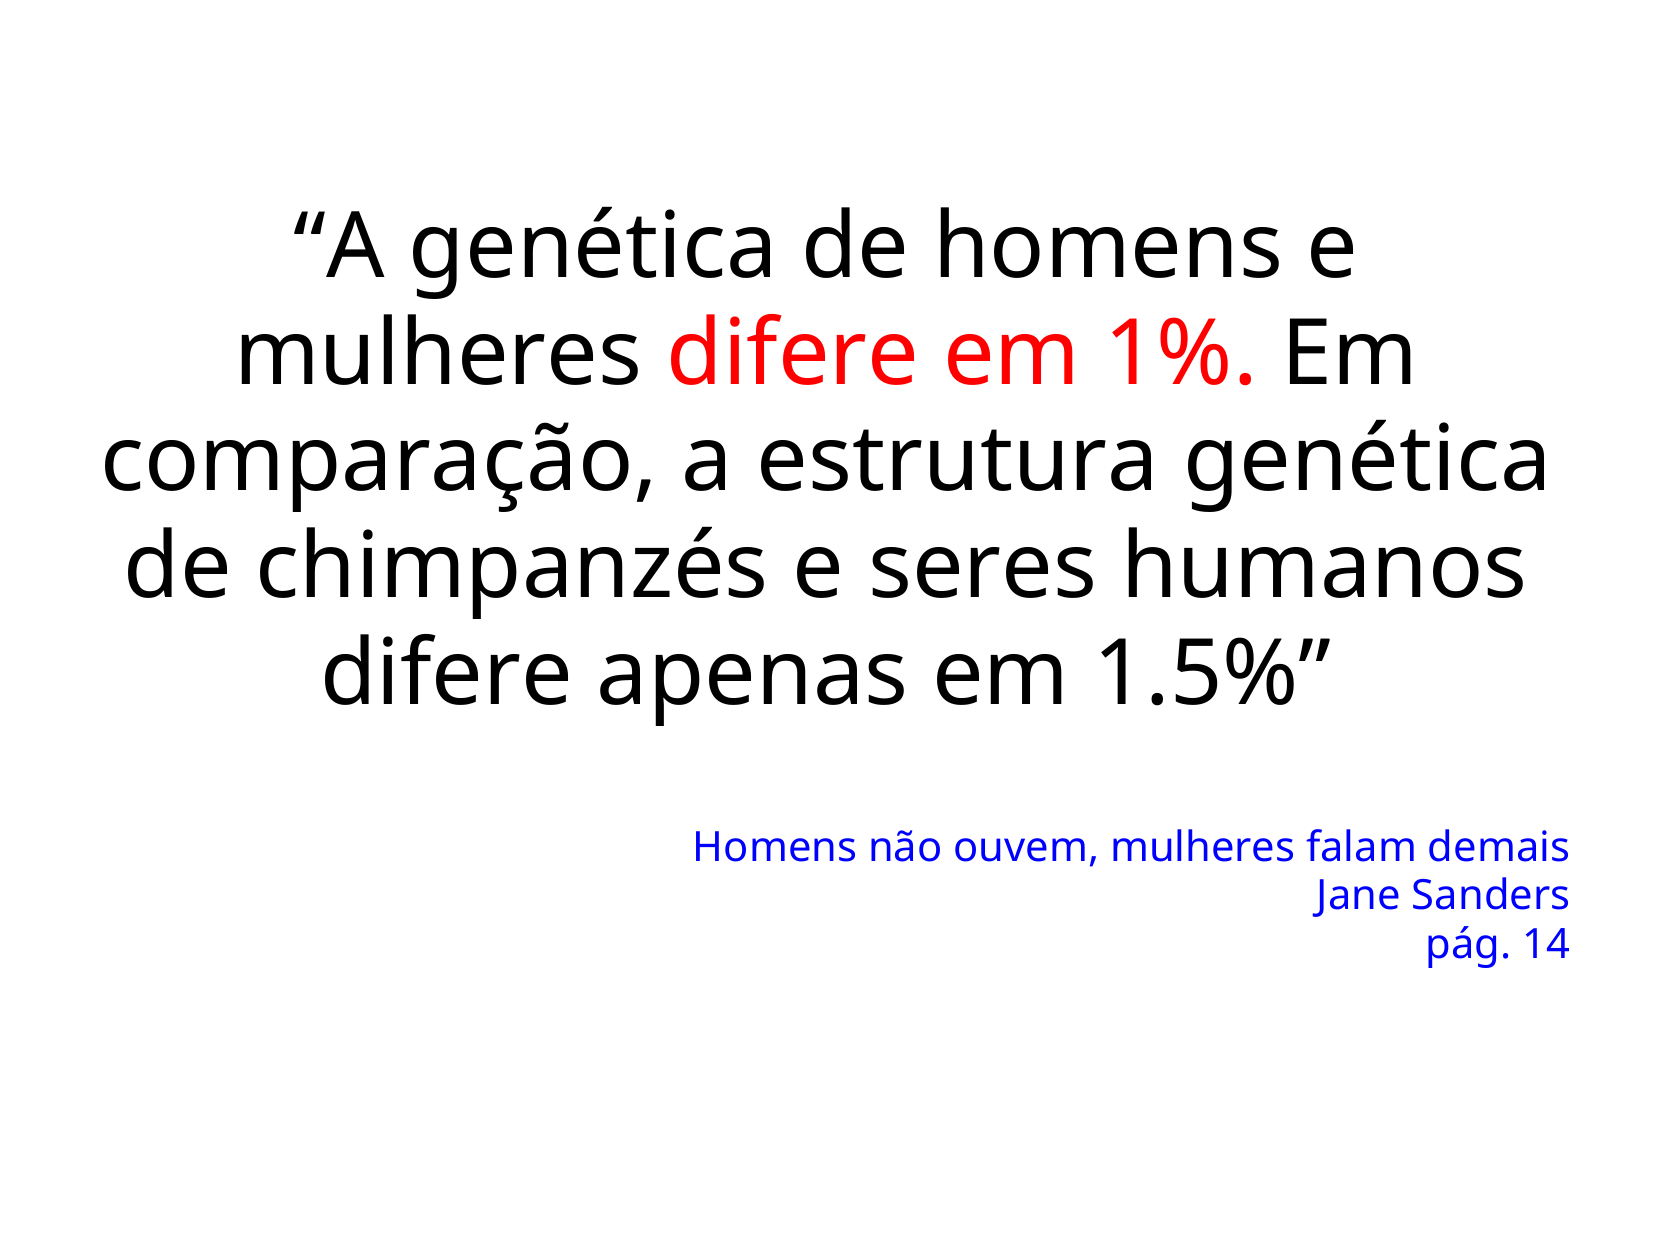

“A genética de homens e mulheres difere em 1%. Em comparação, a estrutura genética de chimpanzés e seres humanos difere apenas em 1.5%”
Homens não ouvem, mulheres falam demais
Jane Sanders
pág. 14